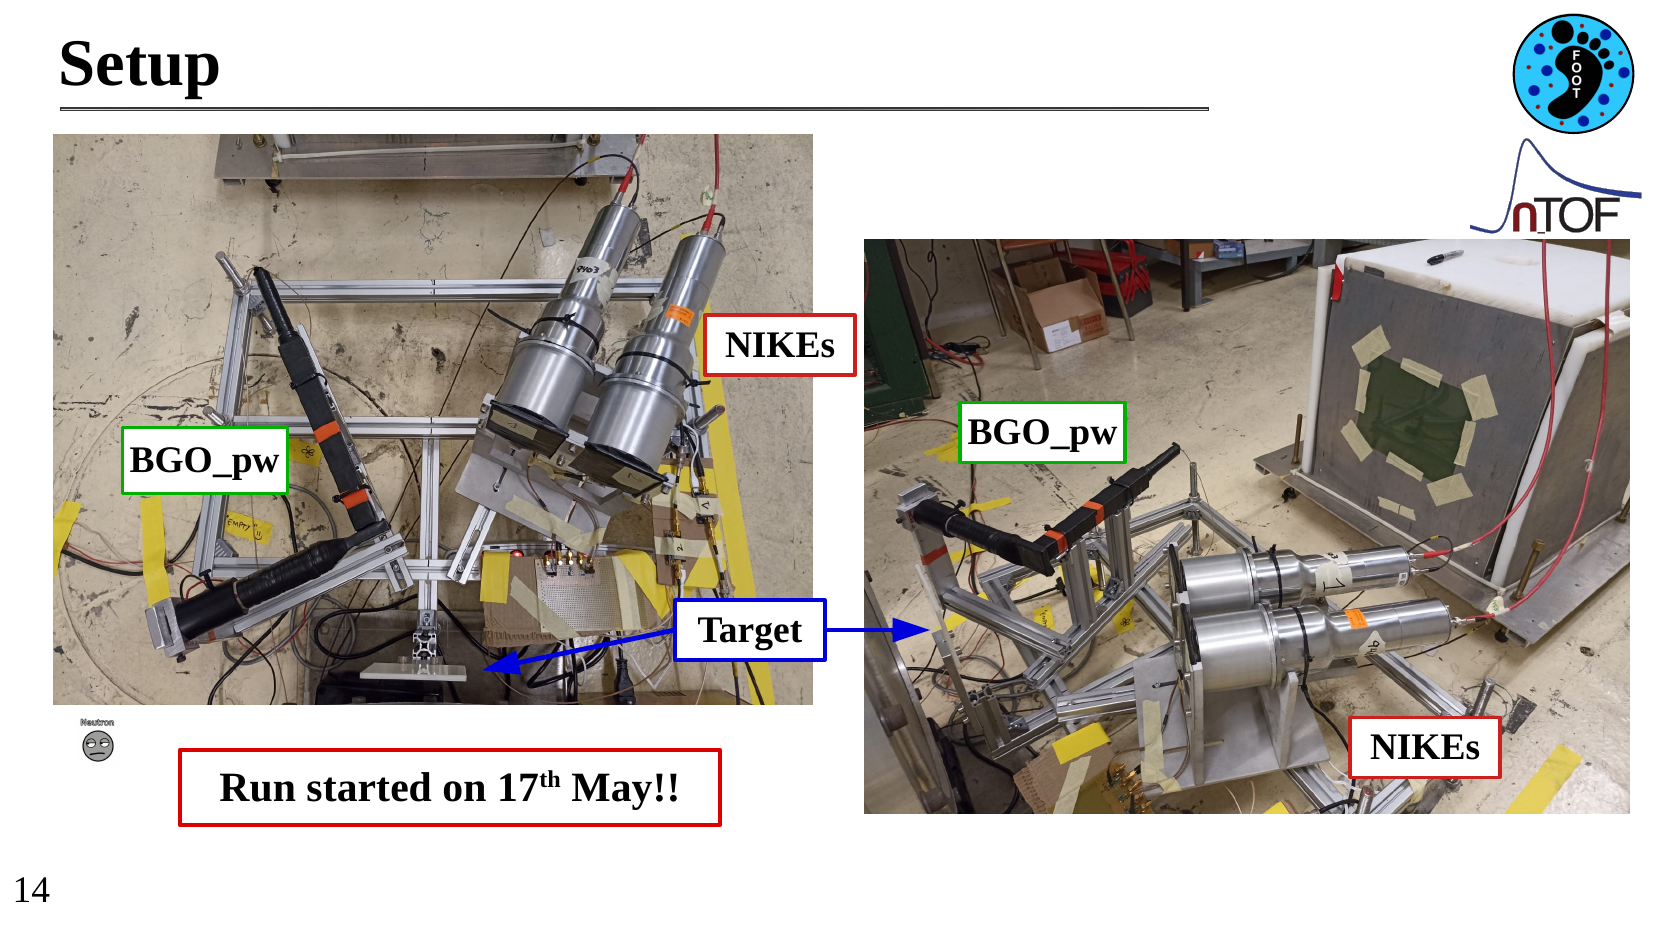

Setup
NIKEs
BGO_pw
BGO_pw
Target
NIKEs
Run started on 17th May!!
14